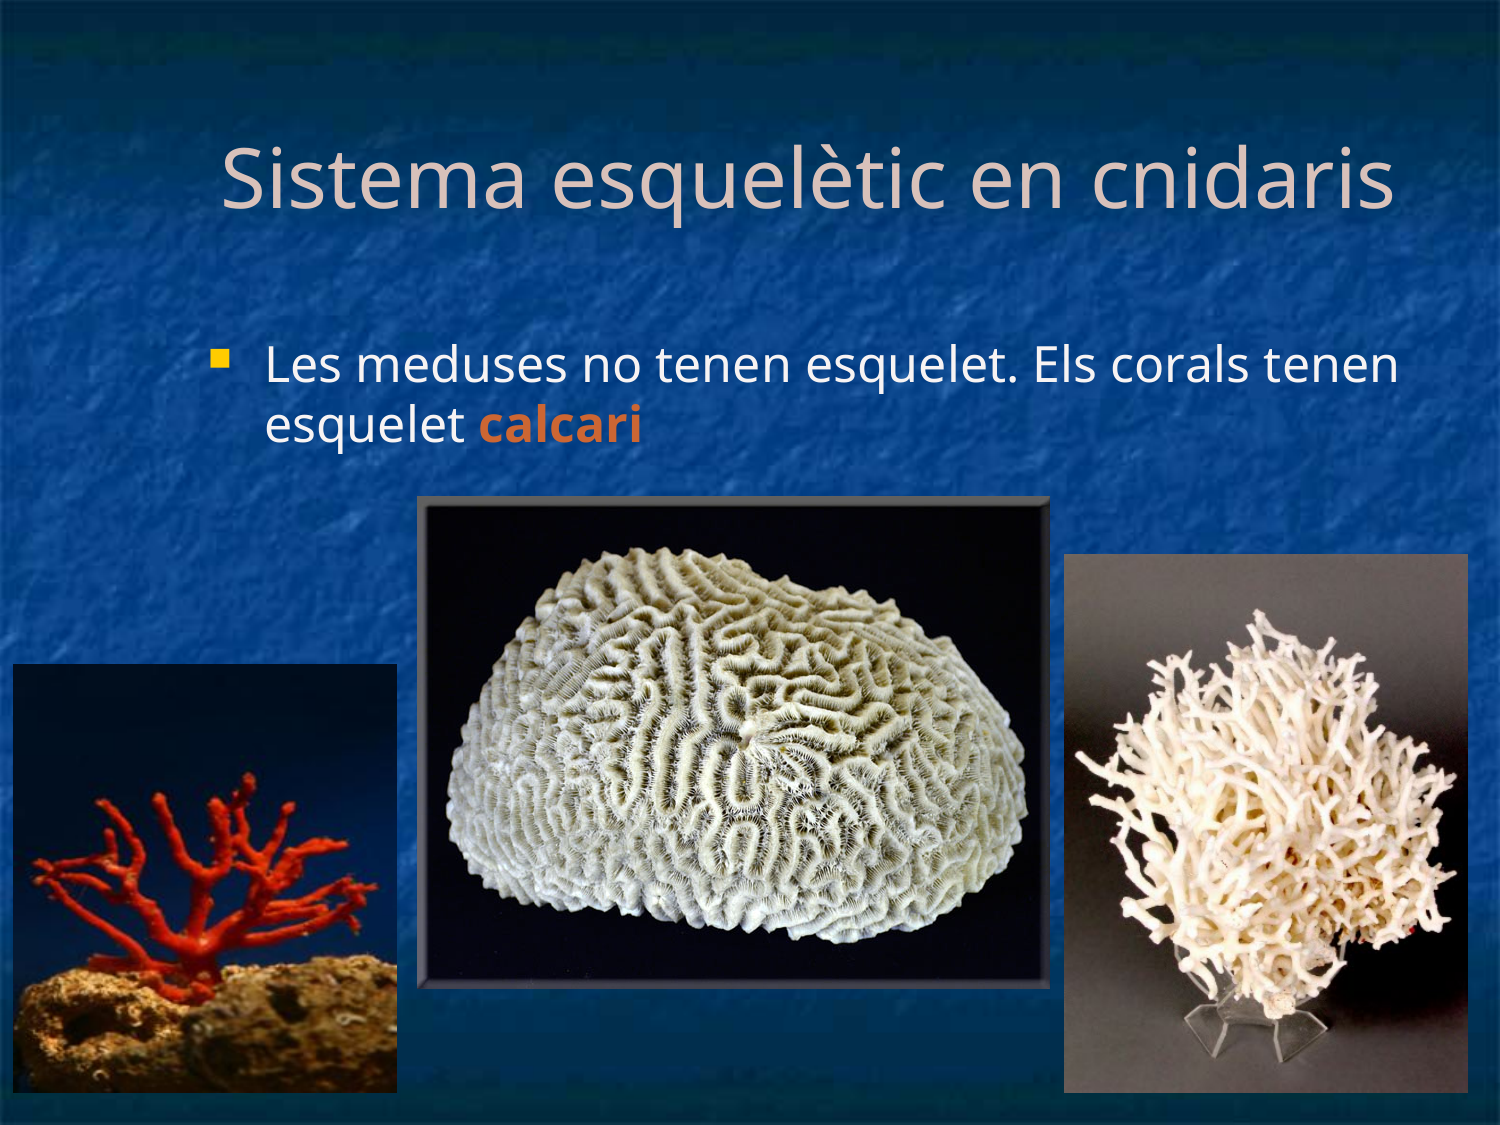

# Sistema esquelètic en cnidaris
Les meduses no tenen esquelet. Els corals tenen esquelet calcari